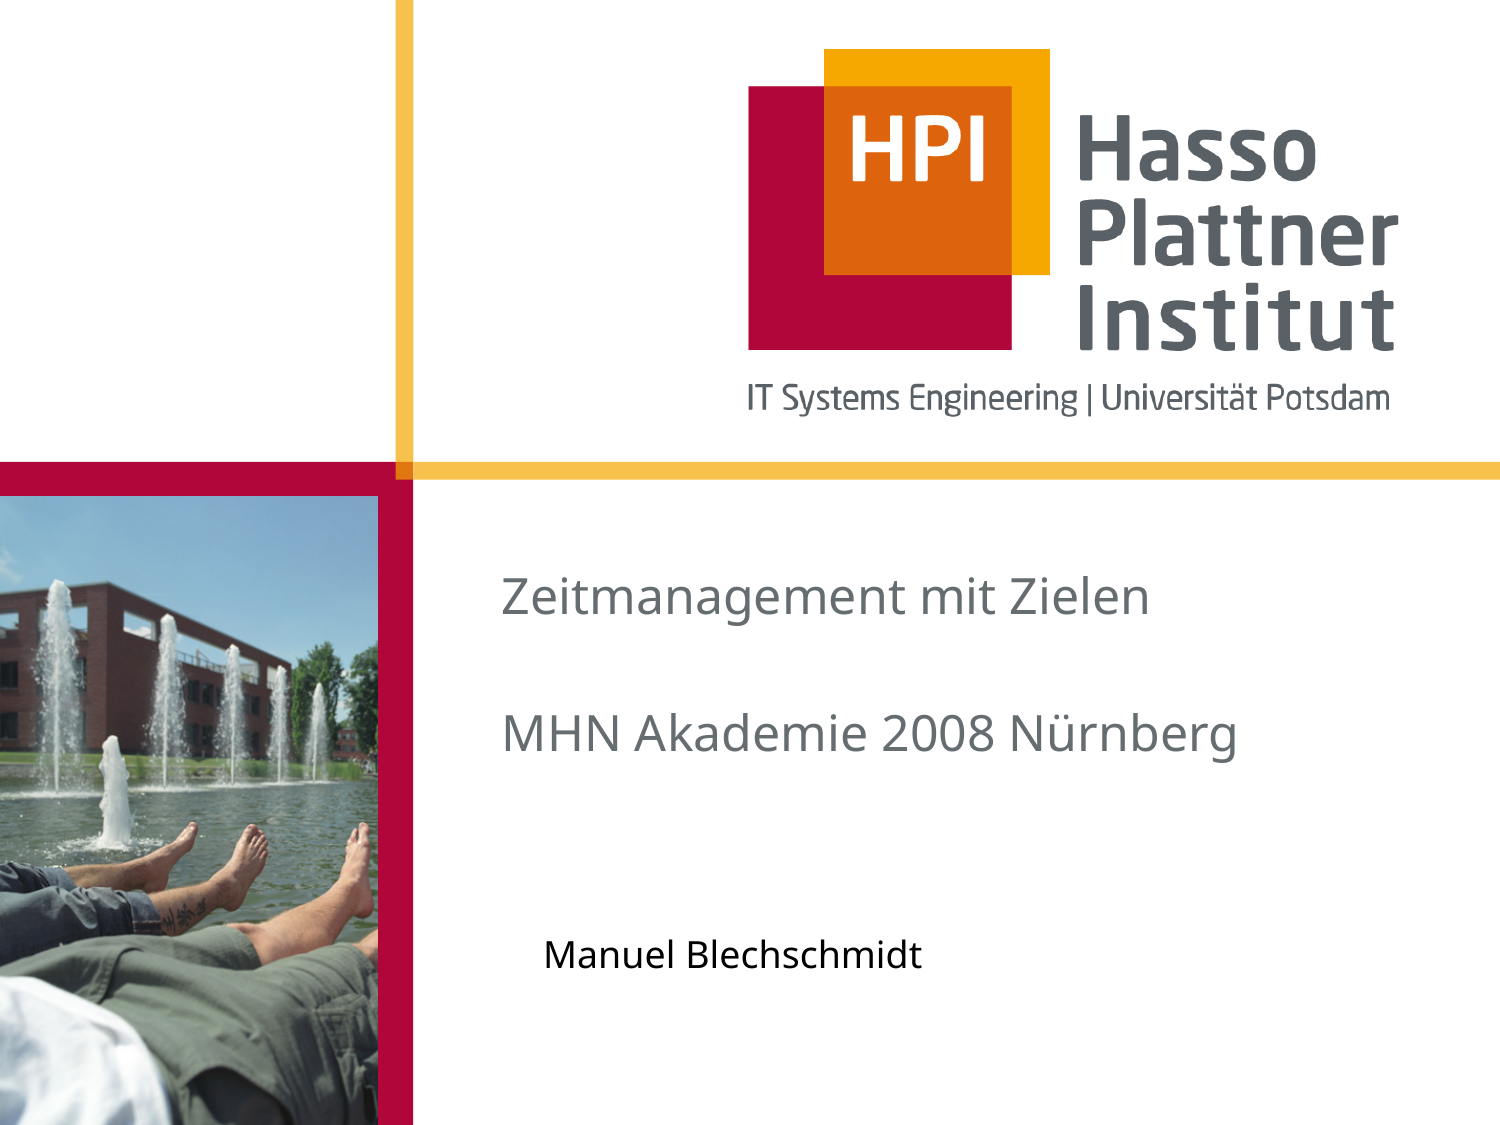

# Zeitmanagement mit Zielen MHN Akademie 2008 Nürnberg
Manuel Blechschmidt